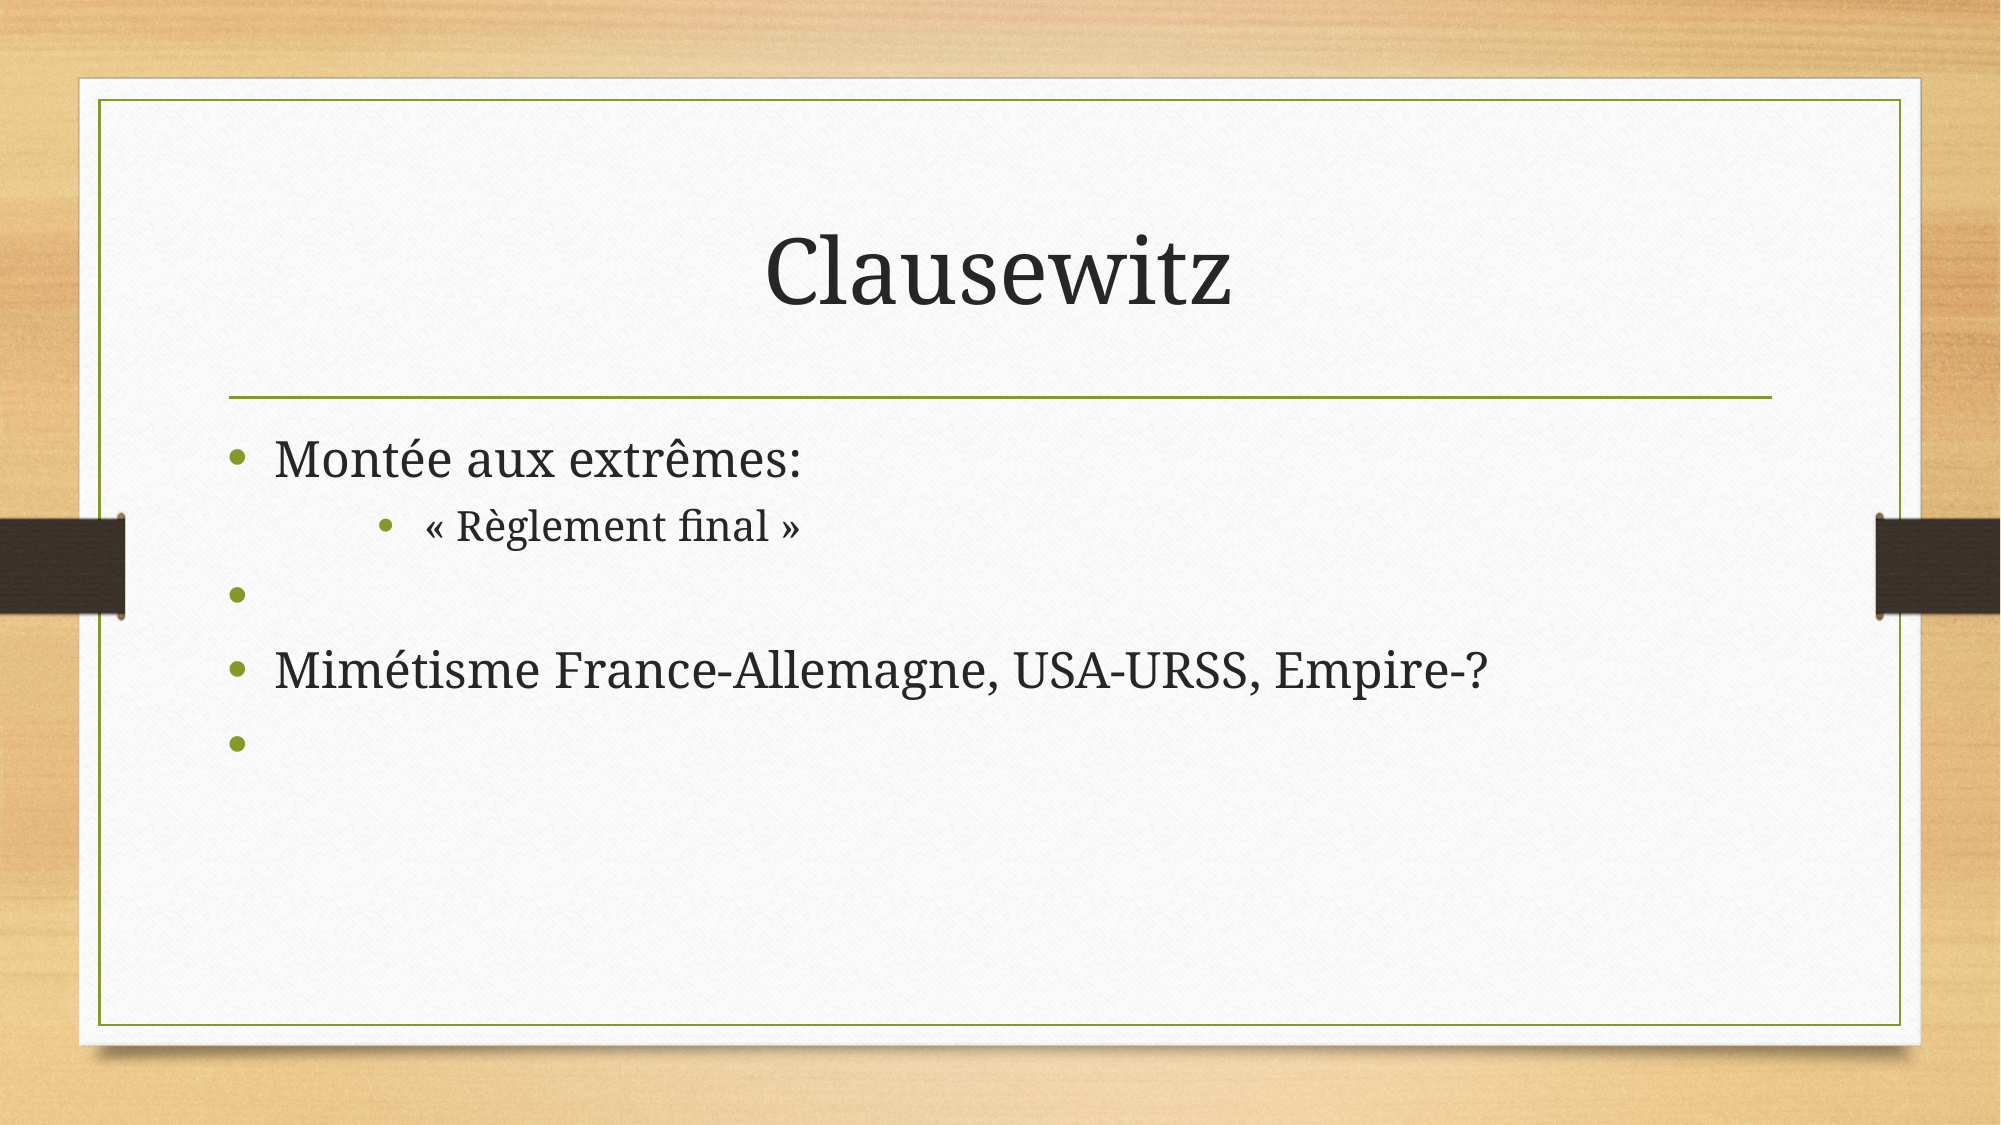

# Clausewitz
Montée aux extrêmes:
« Règlement final »
Mimétisme France-Allemagne, USA-URSS, Empire-?